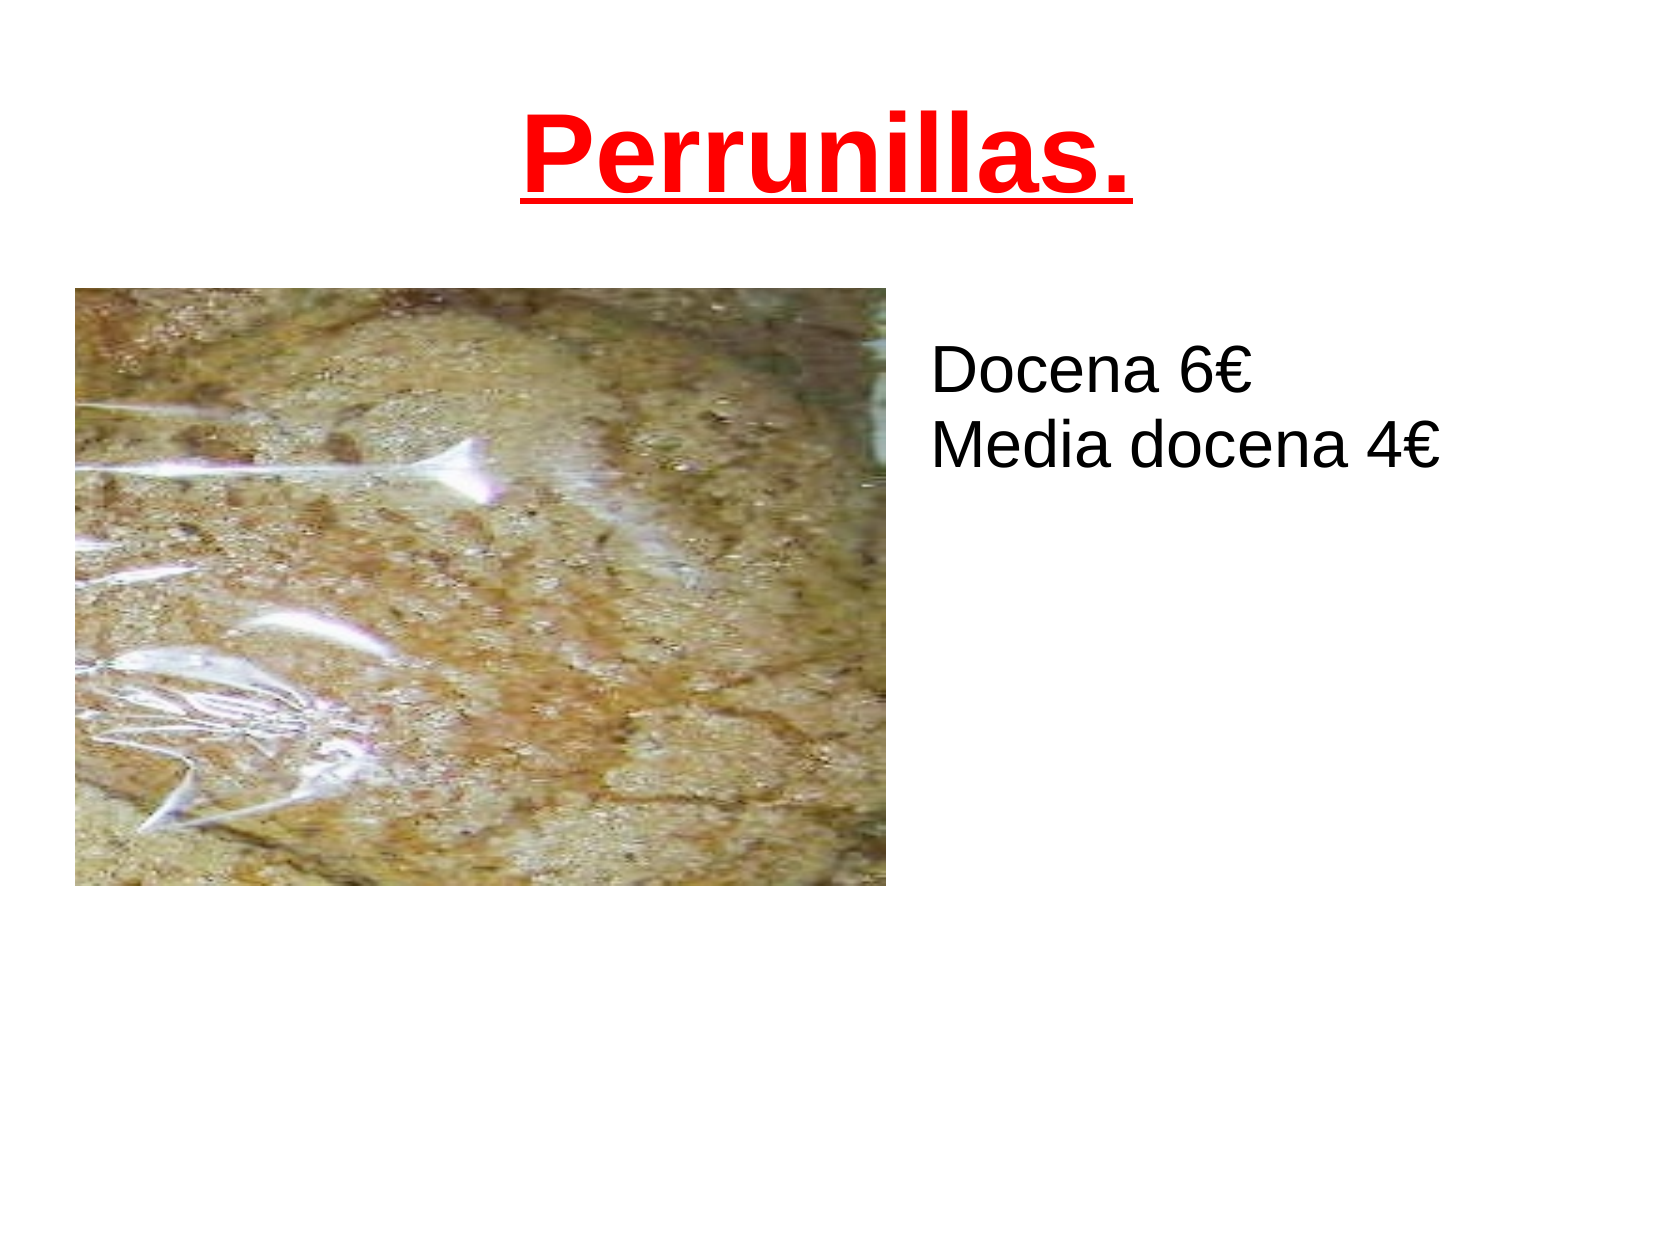

# Perrunillas.
Docena 6€
Media docena 4€